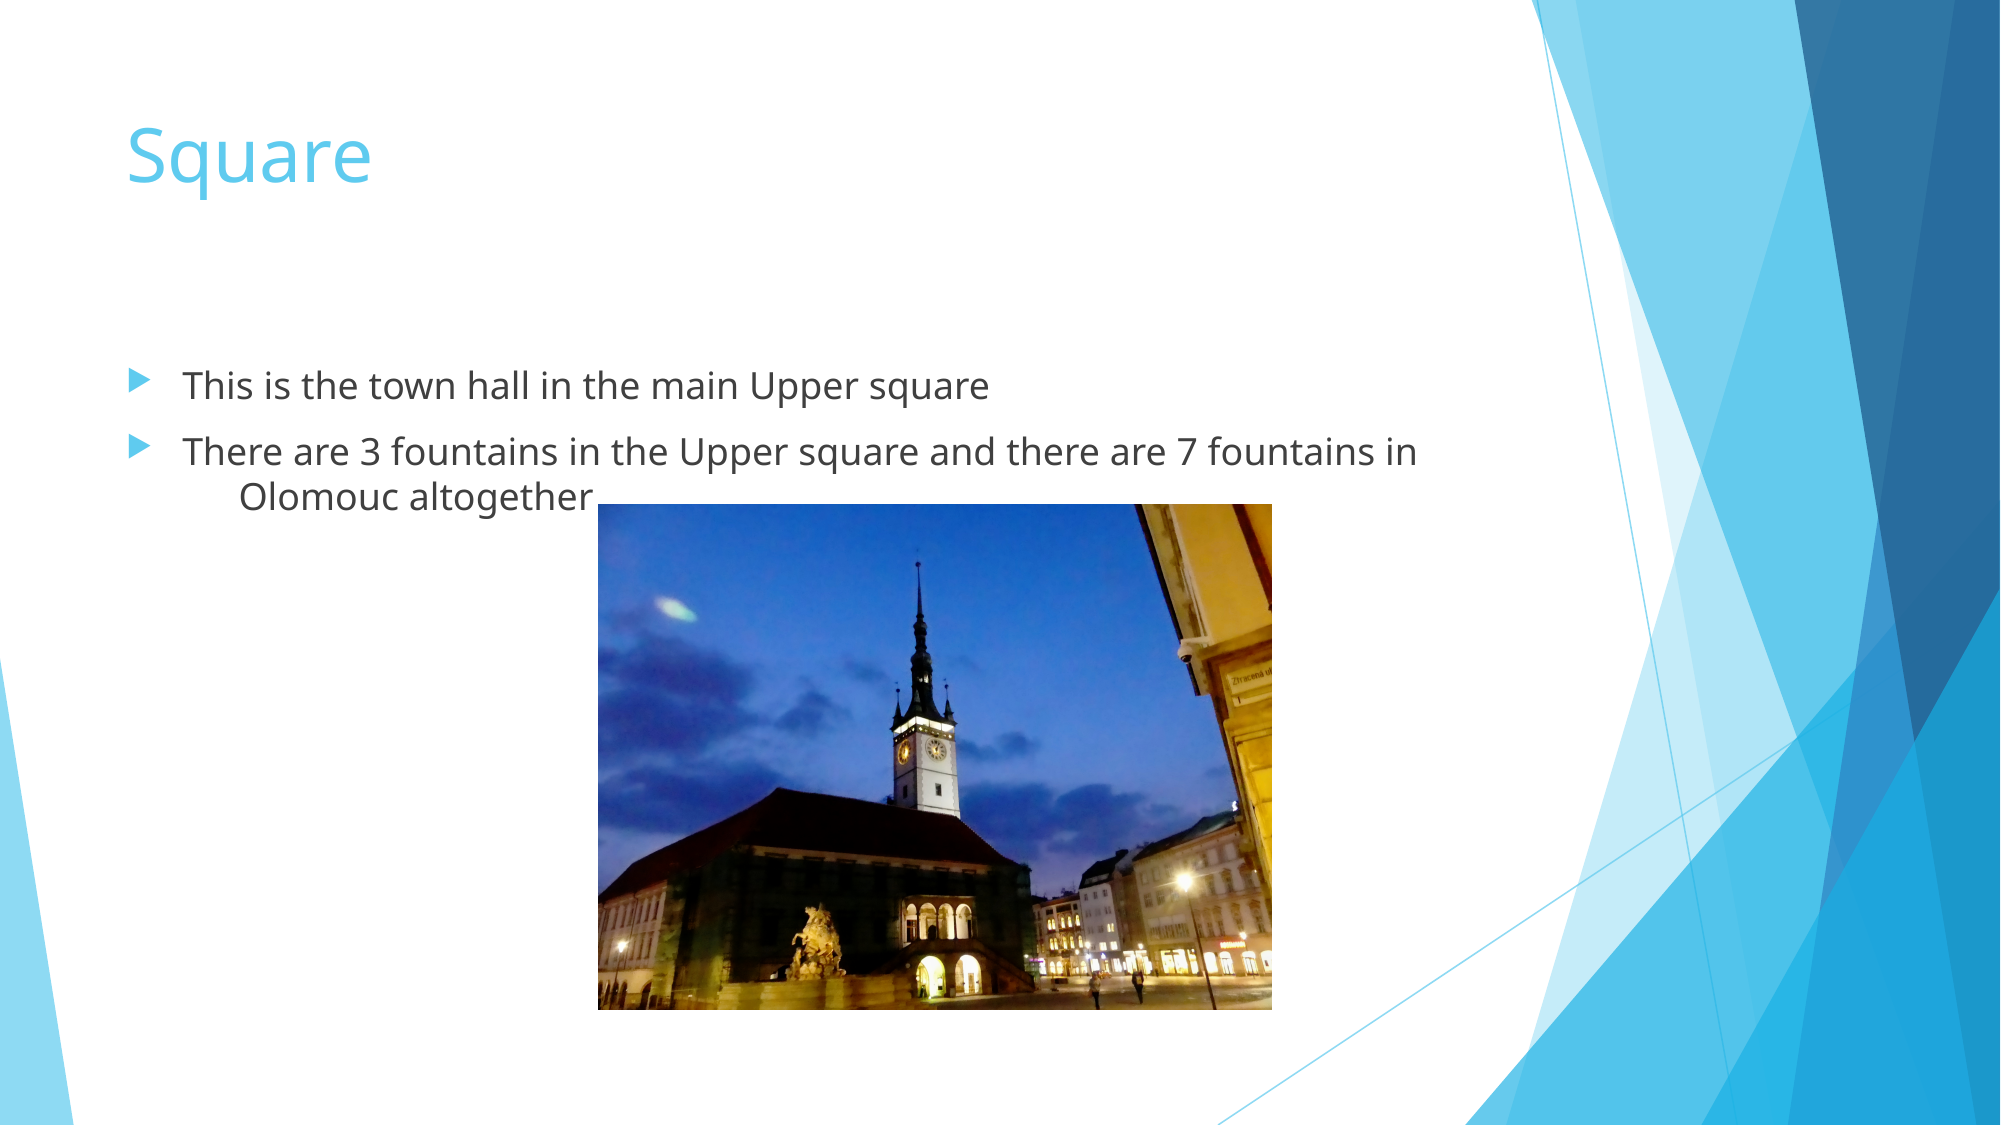

# Square
This is the town hall in the main Upper square
There are 3 fountains in the Upper square and there are 7 fountains in Olomouc altogether